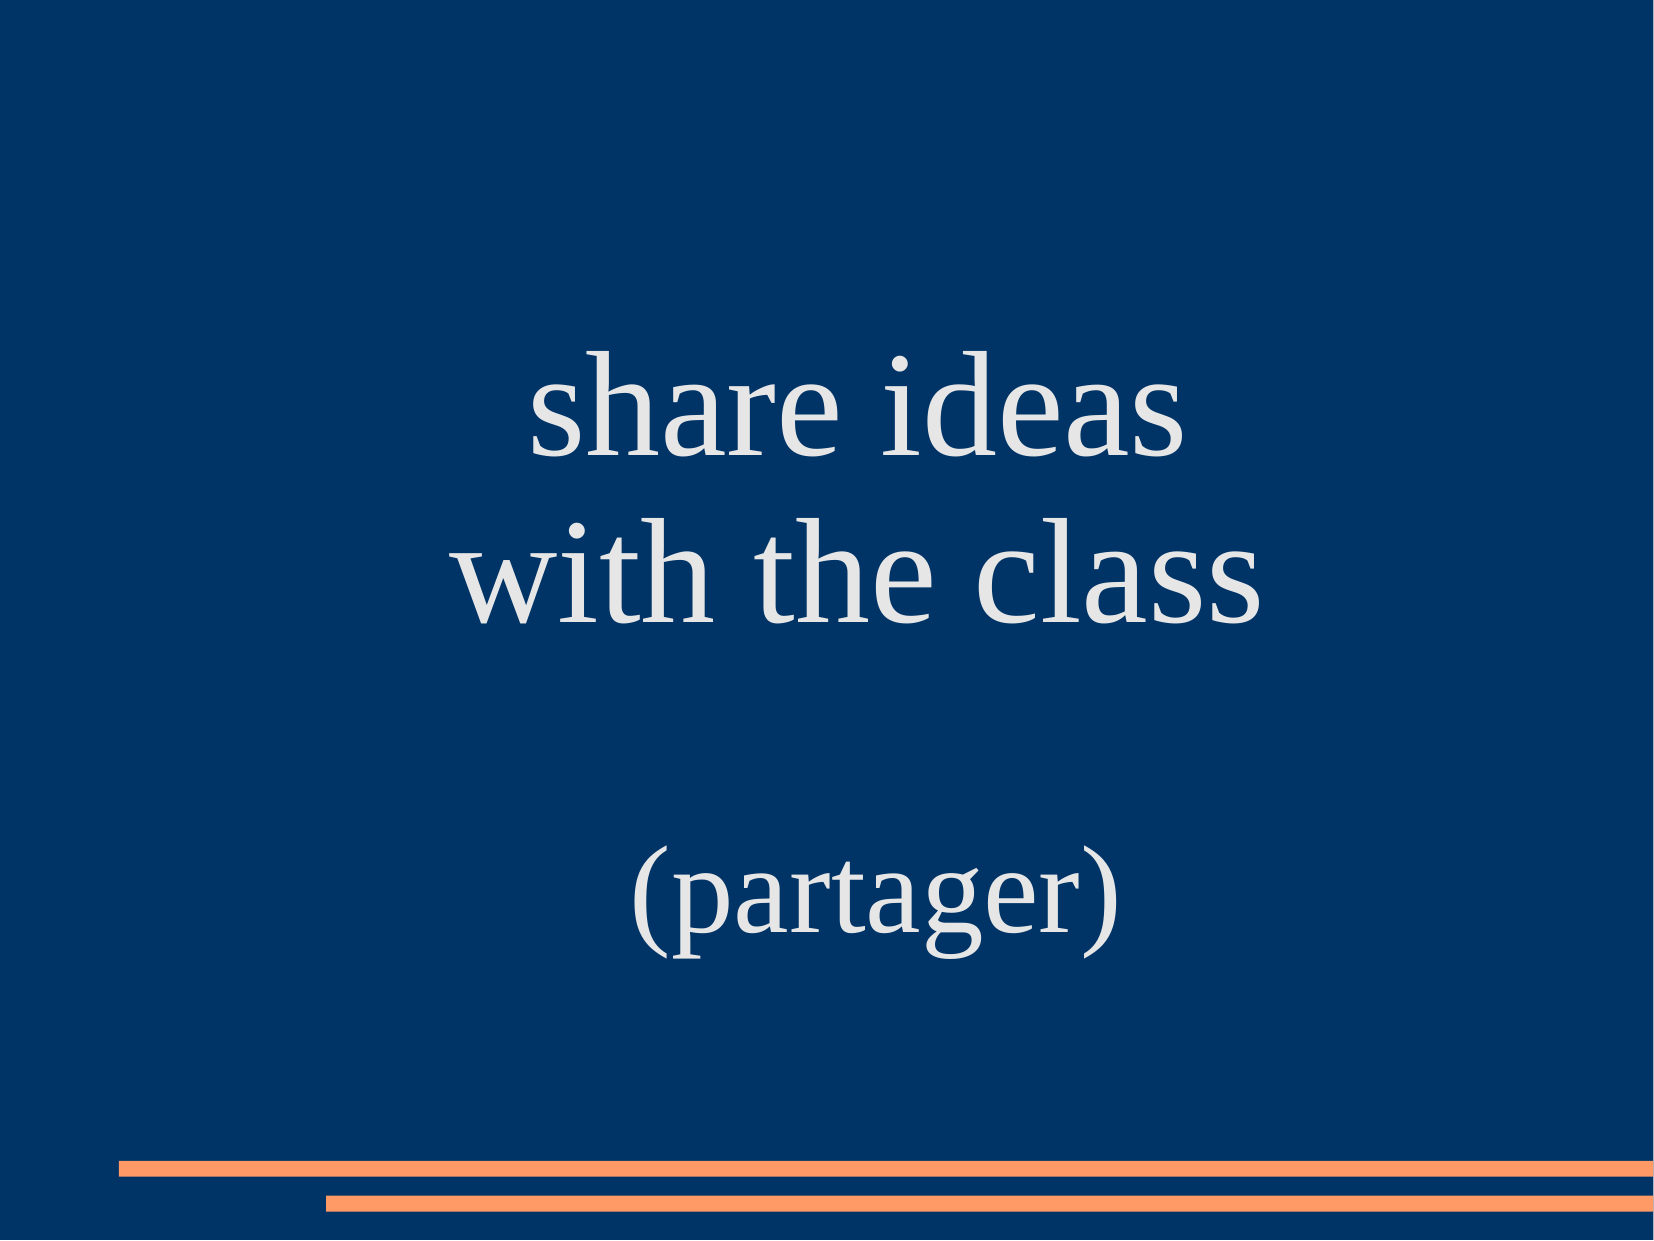

#
share ideas
with the class
(partager)